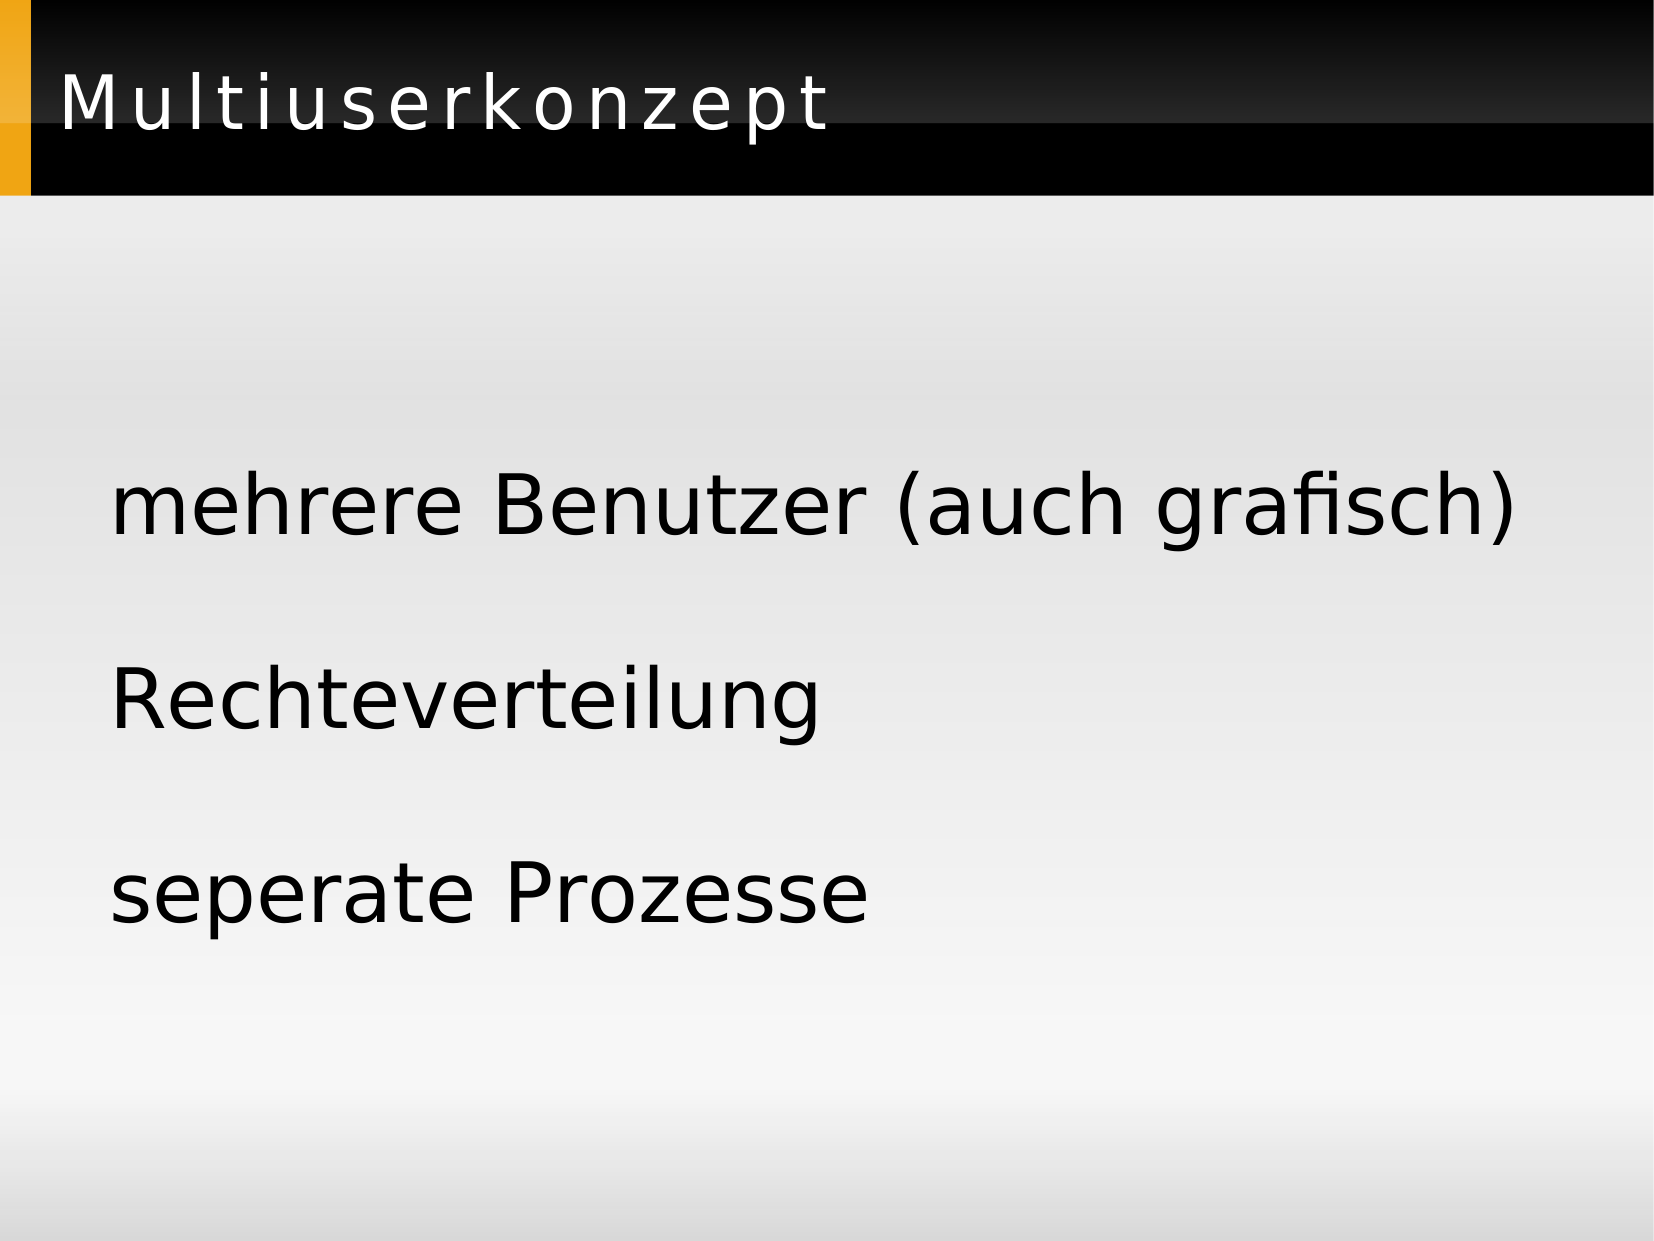

# Multiuserkonzept
 mehrere Benutzer (auch grafisch)
 Rechteverteilung
 seperate Prozesse